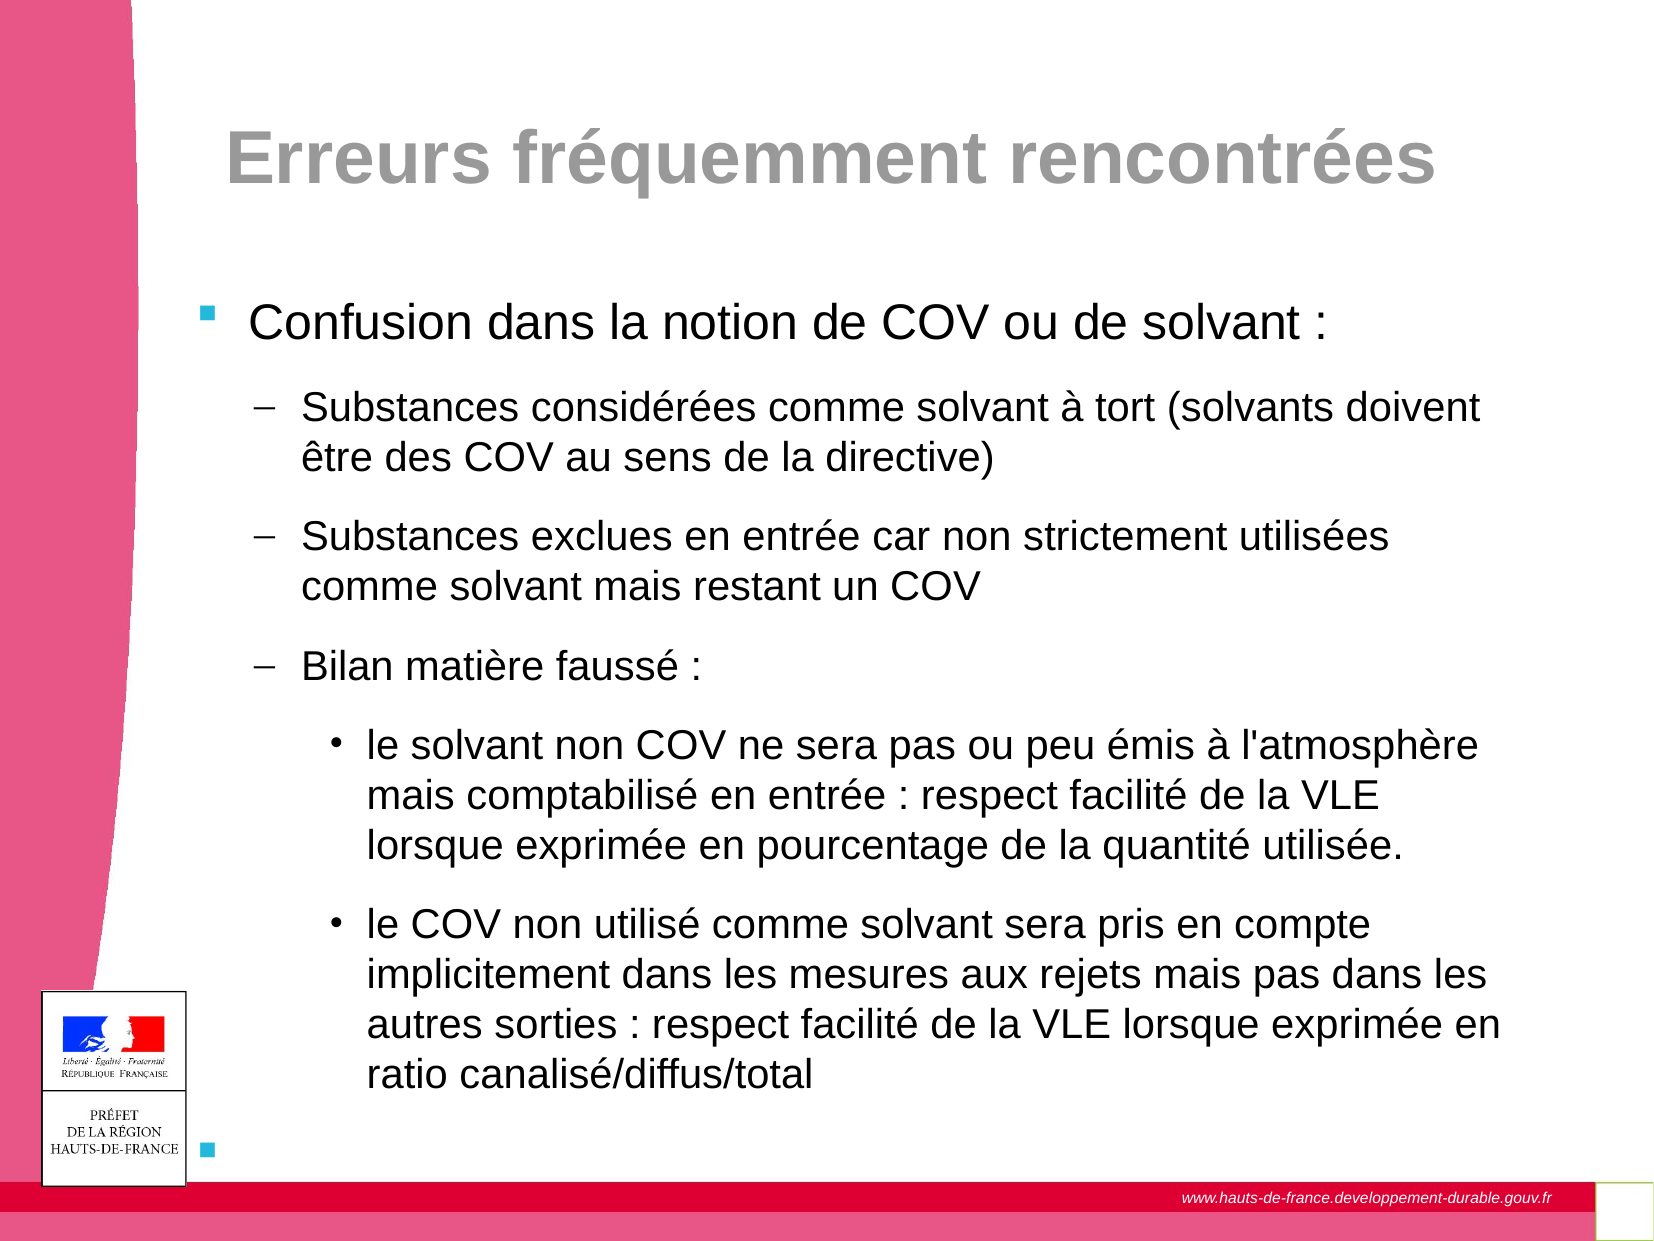

Erreurs fréquemment rencontrées
Confusion dans la notion de COV ou de solvant :
Substances considérées comme solvant à tort (solvants doivent être des COV au sens de la directive)
Substances exclues en entrée car non strictement utilisées comme solvant mais restant un COV
Bilan matière faussé :
le solvant non COV ne sera pas ou peu émis à l'atmosphère mais comptabilisé en entrée : respect facilité de la VLE lorsque exprimée en pourcentage de la quantité utilisée.
le COV non utilisé comme solvant sera pris en compte implicitement dans les mesures aux rejets mais pas dans les autres sorties : respect facilité de la VLE lorsque exprimée en ratio canalisé/diffus/total